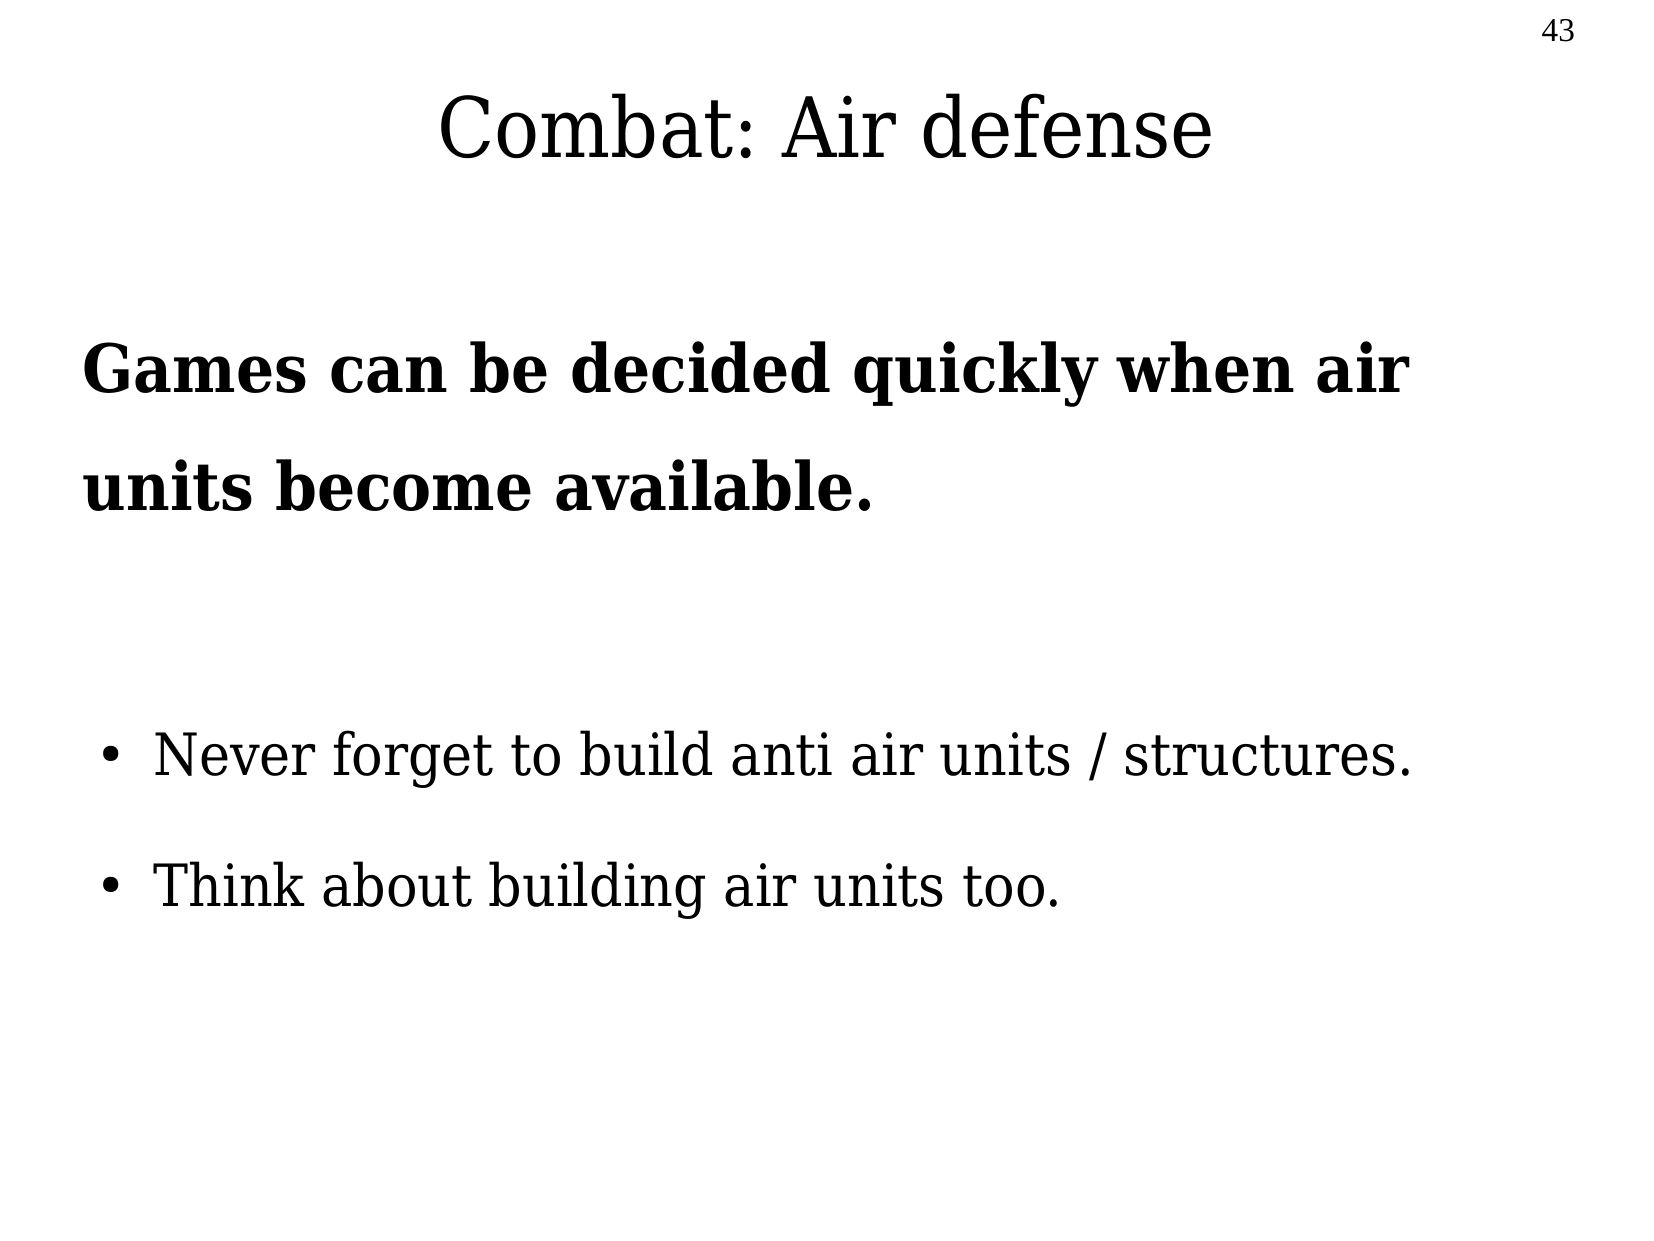

# Combat: Air defense
Games can be decided quickly when air units become available.
Never forget to build anti air units / structures.
Think about building air units too.